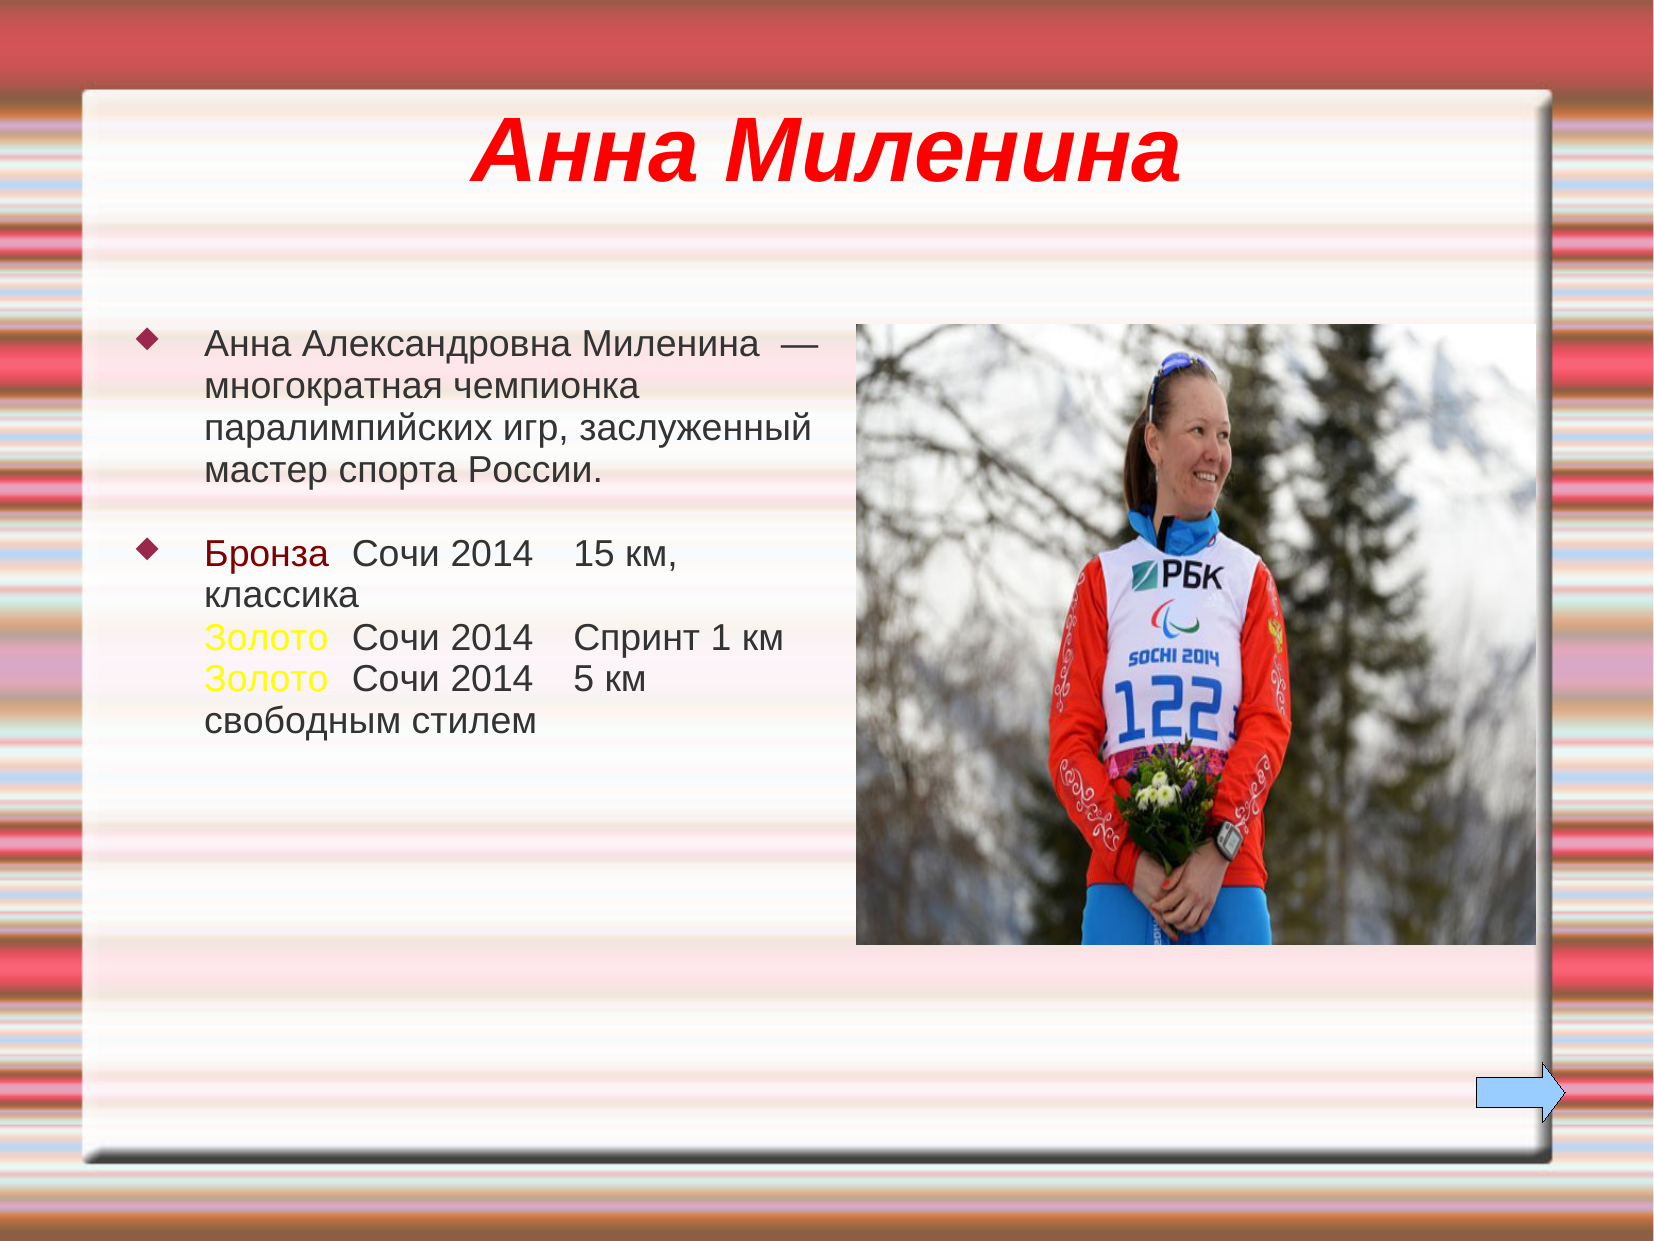

# Анна Миленина
Анна Александровна Миленина — многократная чемпионка паралимпийских игр, заслуженный мастер спорта России.
Бронза 	Сочи 2014 	15 км, классика
Золото 	Сочи 2014 	Спринт 1 км
Золото 	Сочи 2014 	5 км свободным стилем